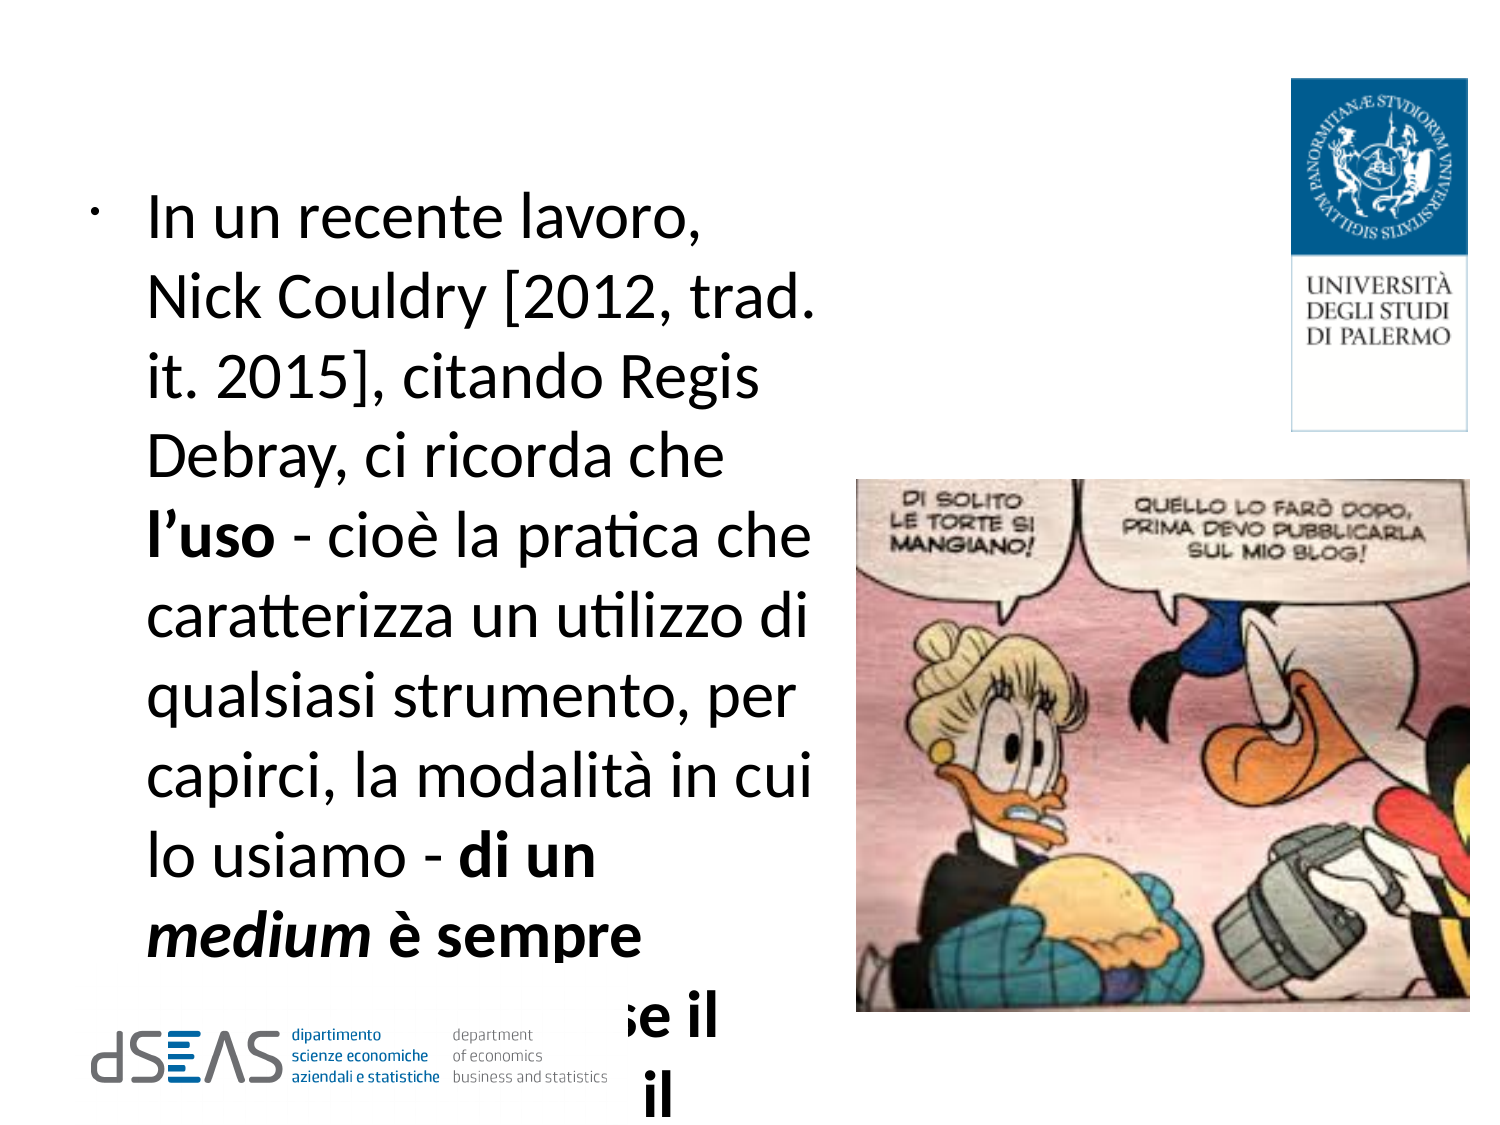

# In un recente lavoro, Nick Couldry [2012, trad. it. 2015], citando Regis Debray, ci ricorda che l’uso - cioè la pratica che caratterizza un utilizzo di qualsiasi strumento, per capirci, la modalità in cui lo usiamo - di un medium è sempre arcaico, giacché, se il medium è nuovo, il contesto in cui è usato è, per definizione, “vecchio” [trad. it. p. 7].
Ed in effetti, se guardiamo alle modalità in cui singolarmente “ci avviciniamo” ad un qualsiasi nuovo strumento da utilizzare e, soprattutto, quando ci avviciniamo ad uno strumento che è un medium della comunicazione, gli attribuiamo un significato “rivoluzionario” quanto più questo risulta essere “scollegato” a quell’ambiente nel quale lo si utilizza, cioè distante da questo ambiente.